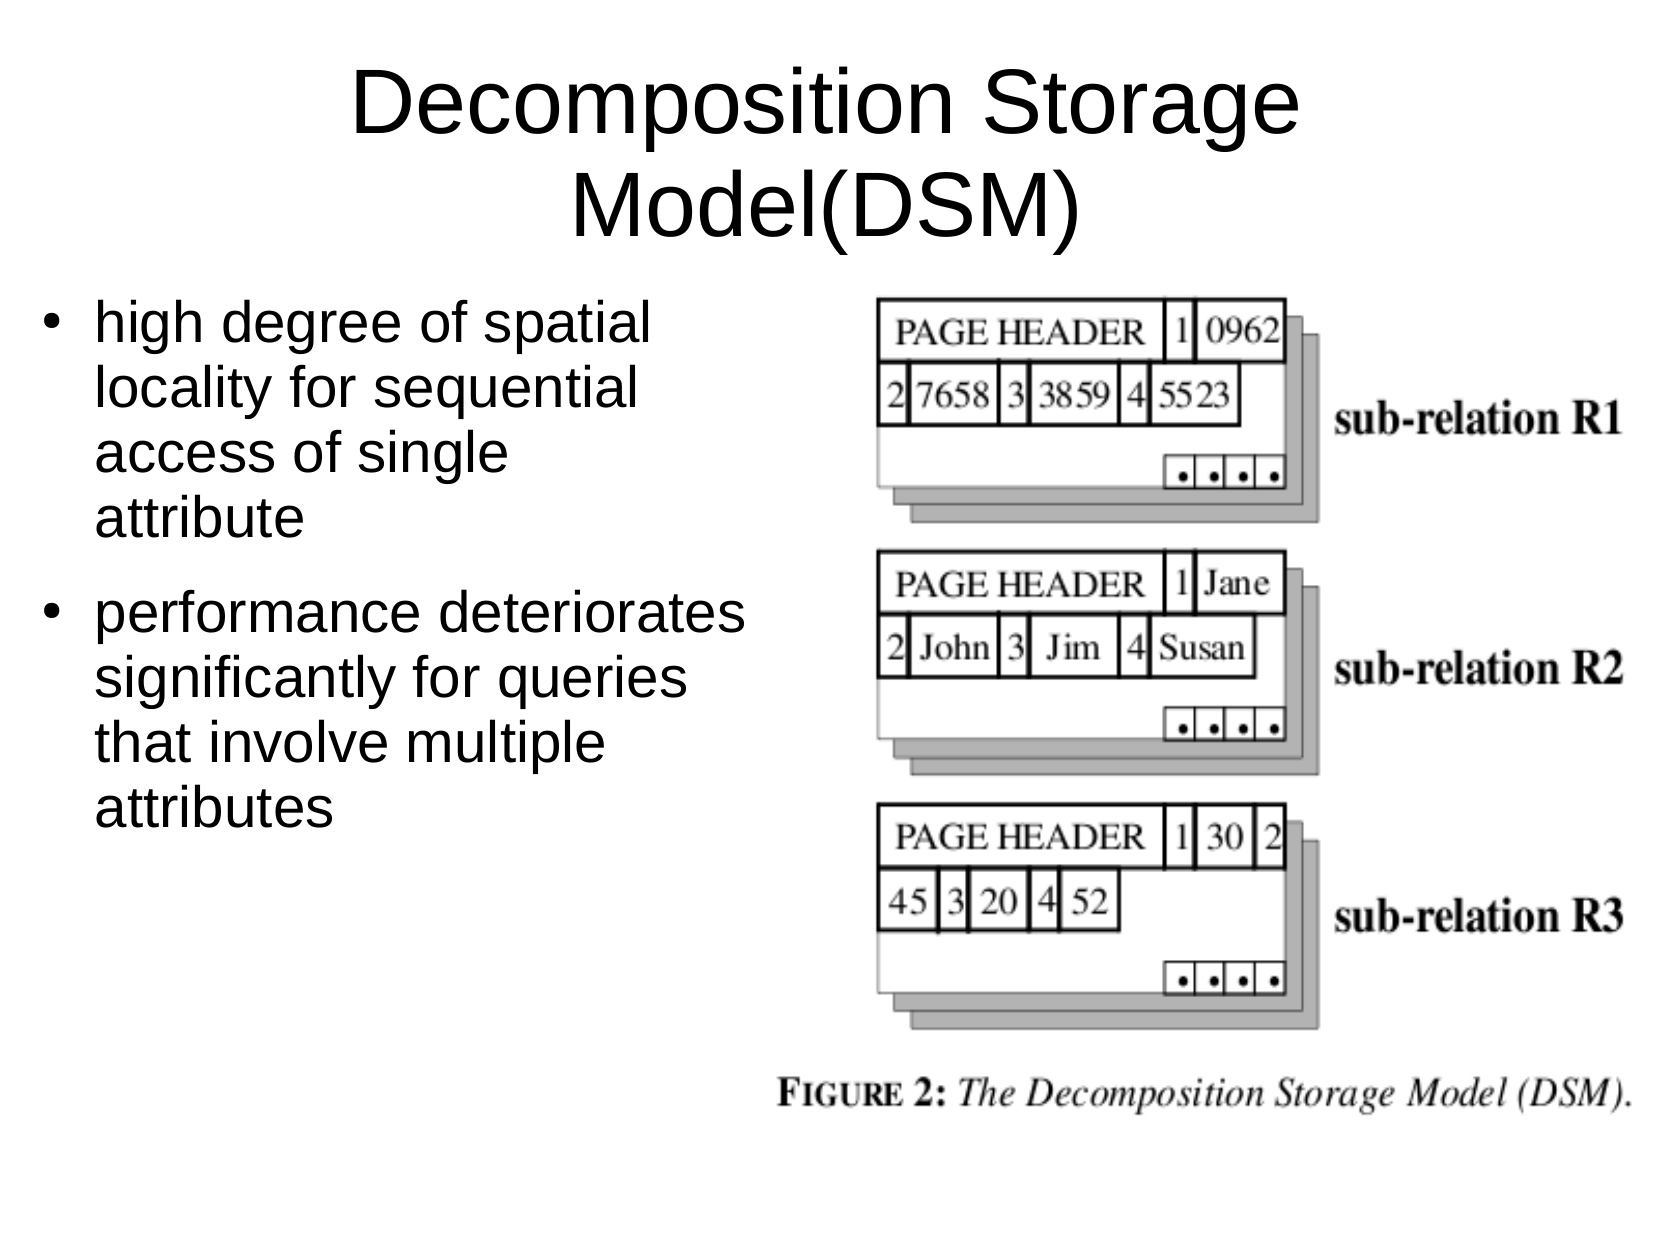

# Decomposition Storage Model(DSM)
high degree of spatial locality for sequential access of single attribute
performance deteriorates significantly for queries that involve multiple attributes